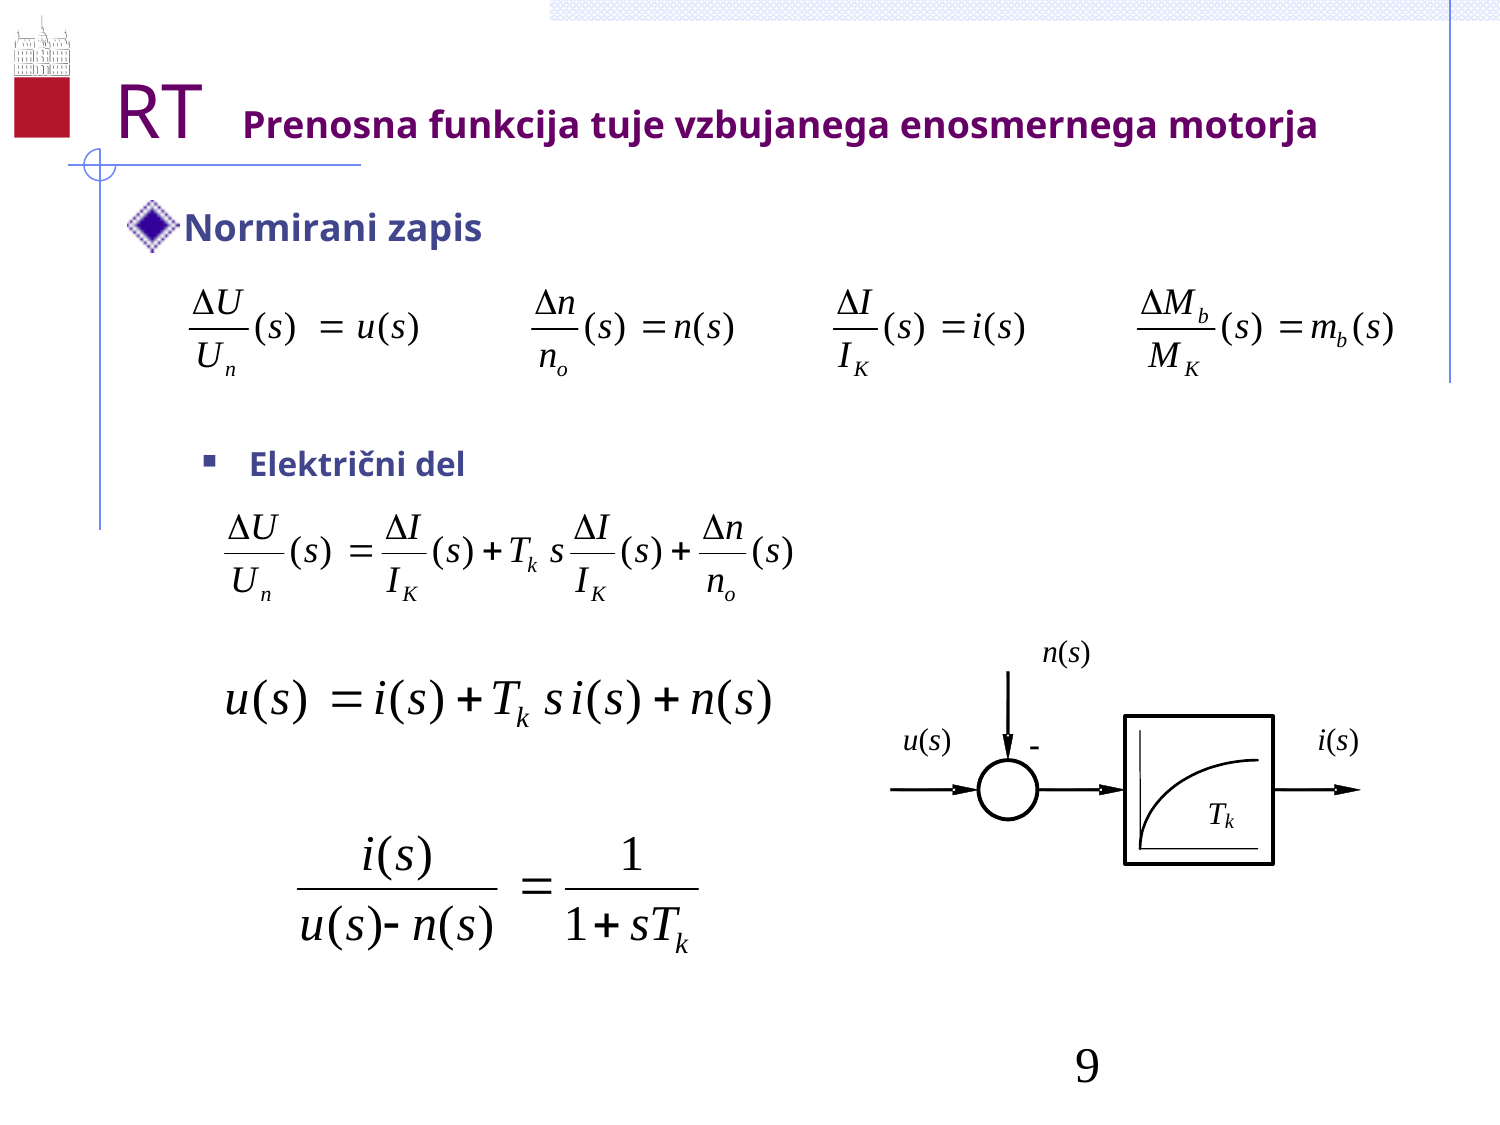

RT Prenosna funkcija tuje vzbujanega enosmernega motorja
# Normirani zapis
Električni del
9